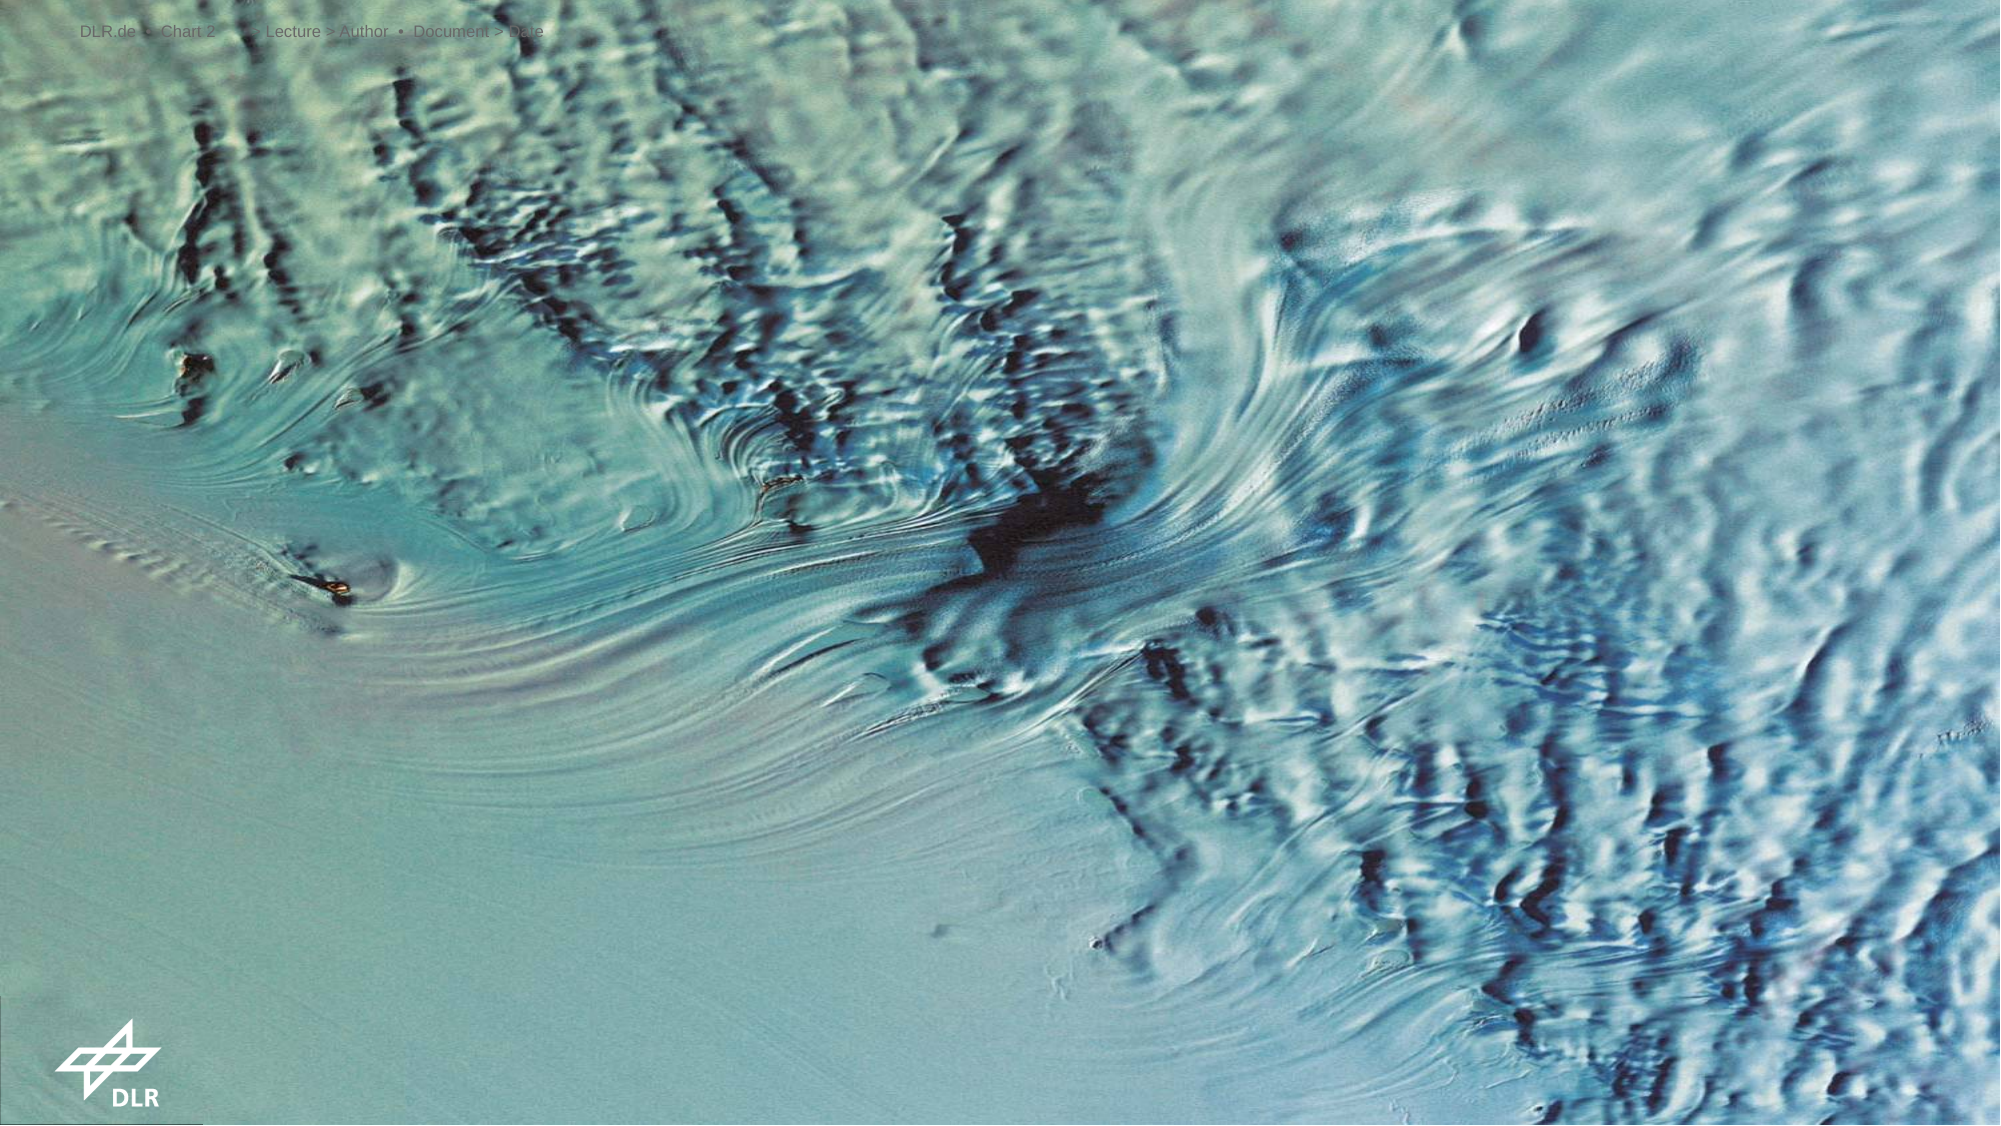

DLR.de • Chart
> Lecture > Author • Document > Date